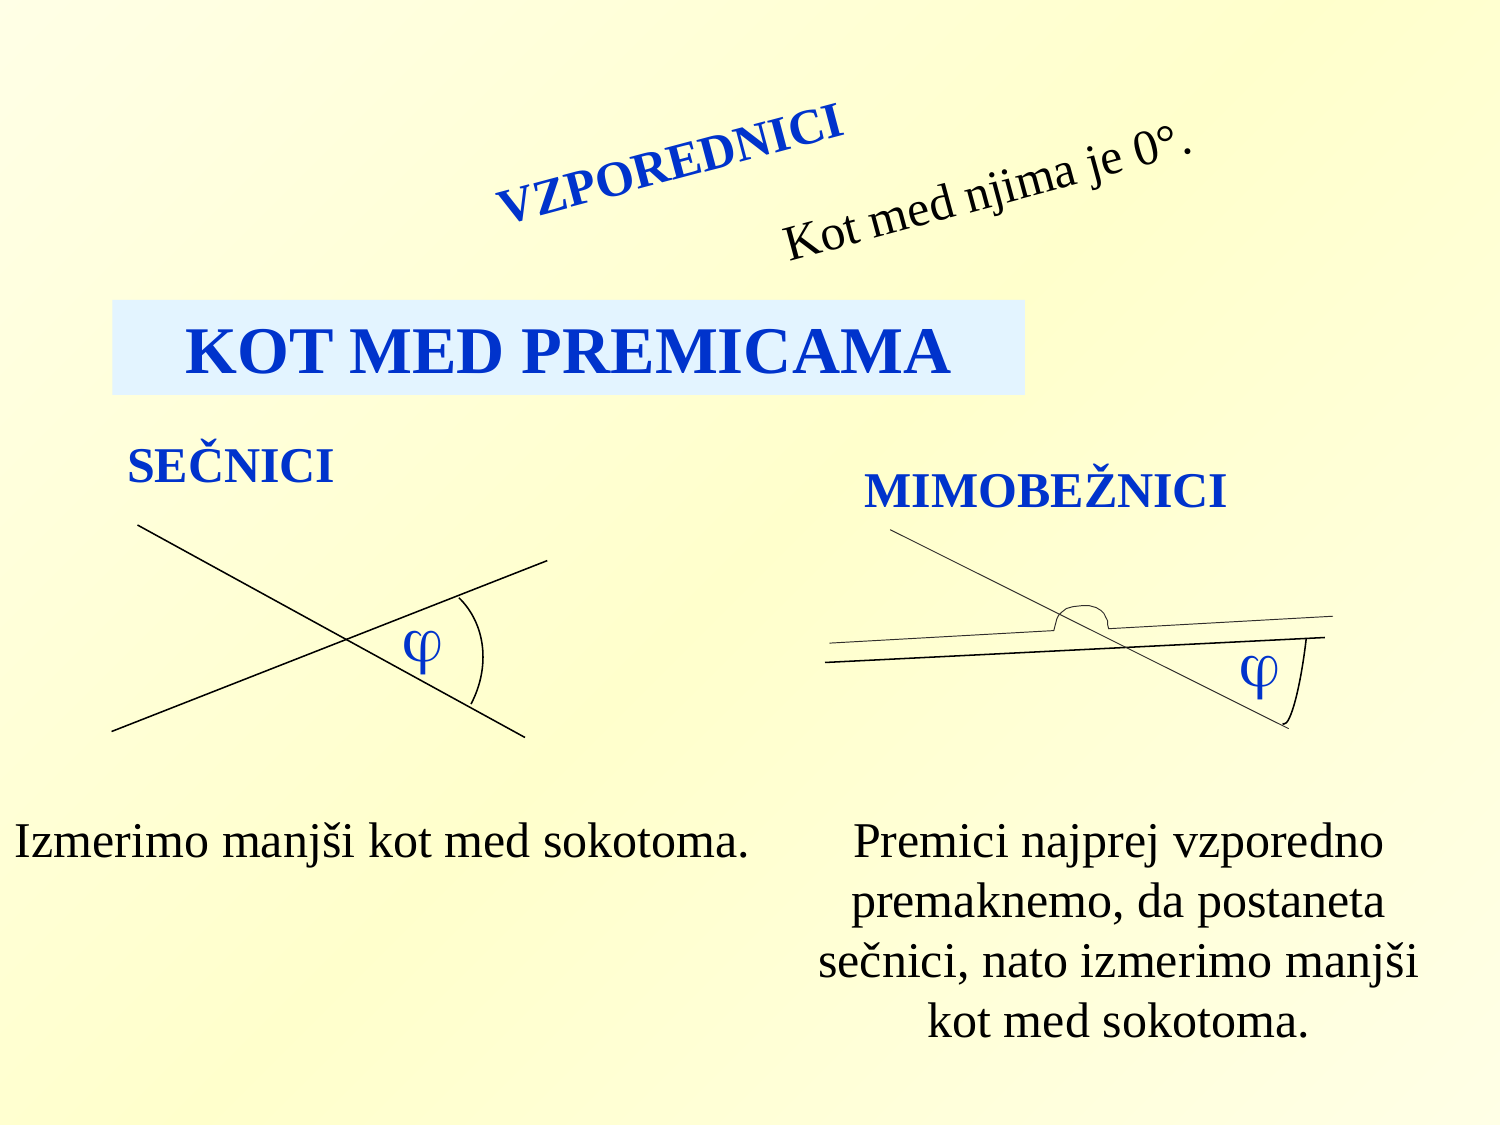

VZPOREDNICI
Kot med njima je 0°.
KOT MED PREMICAMA
SEČNICI
MIMOBEŽNICI


Izmerimo manjši kot med sokotoma.
Premici najprej vzporedno premaknemo, da postaneta sečnici, nato izmerimo manjši kot med sokotoma.